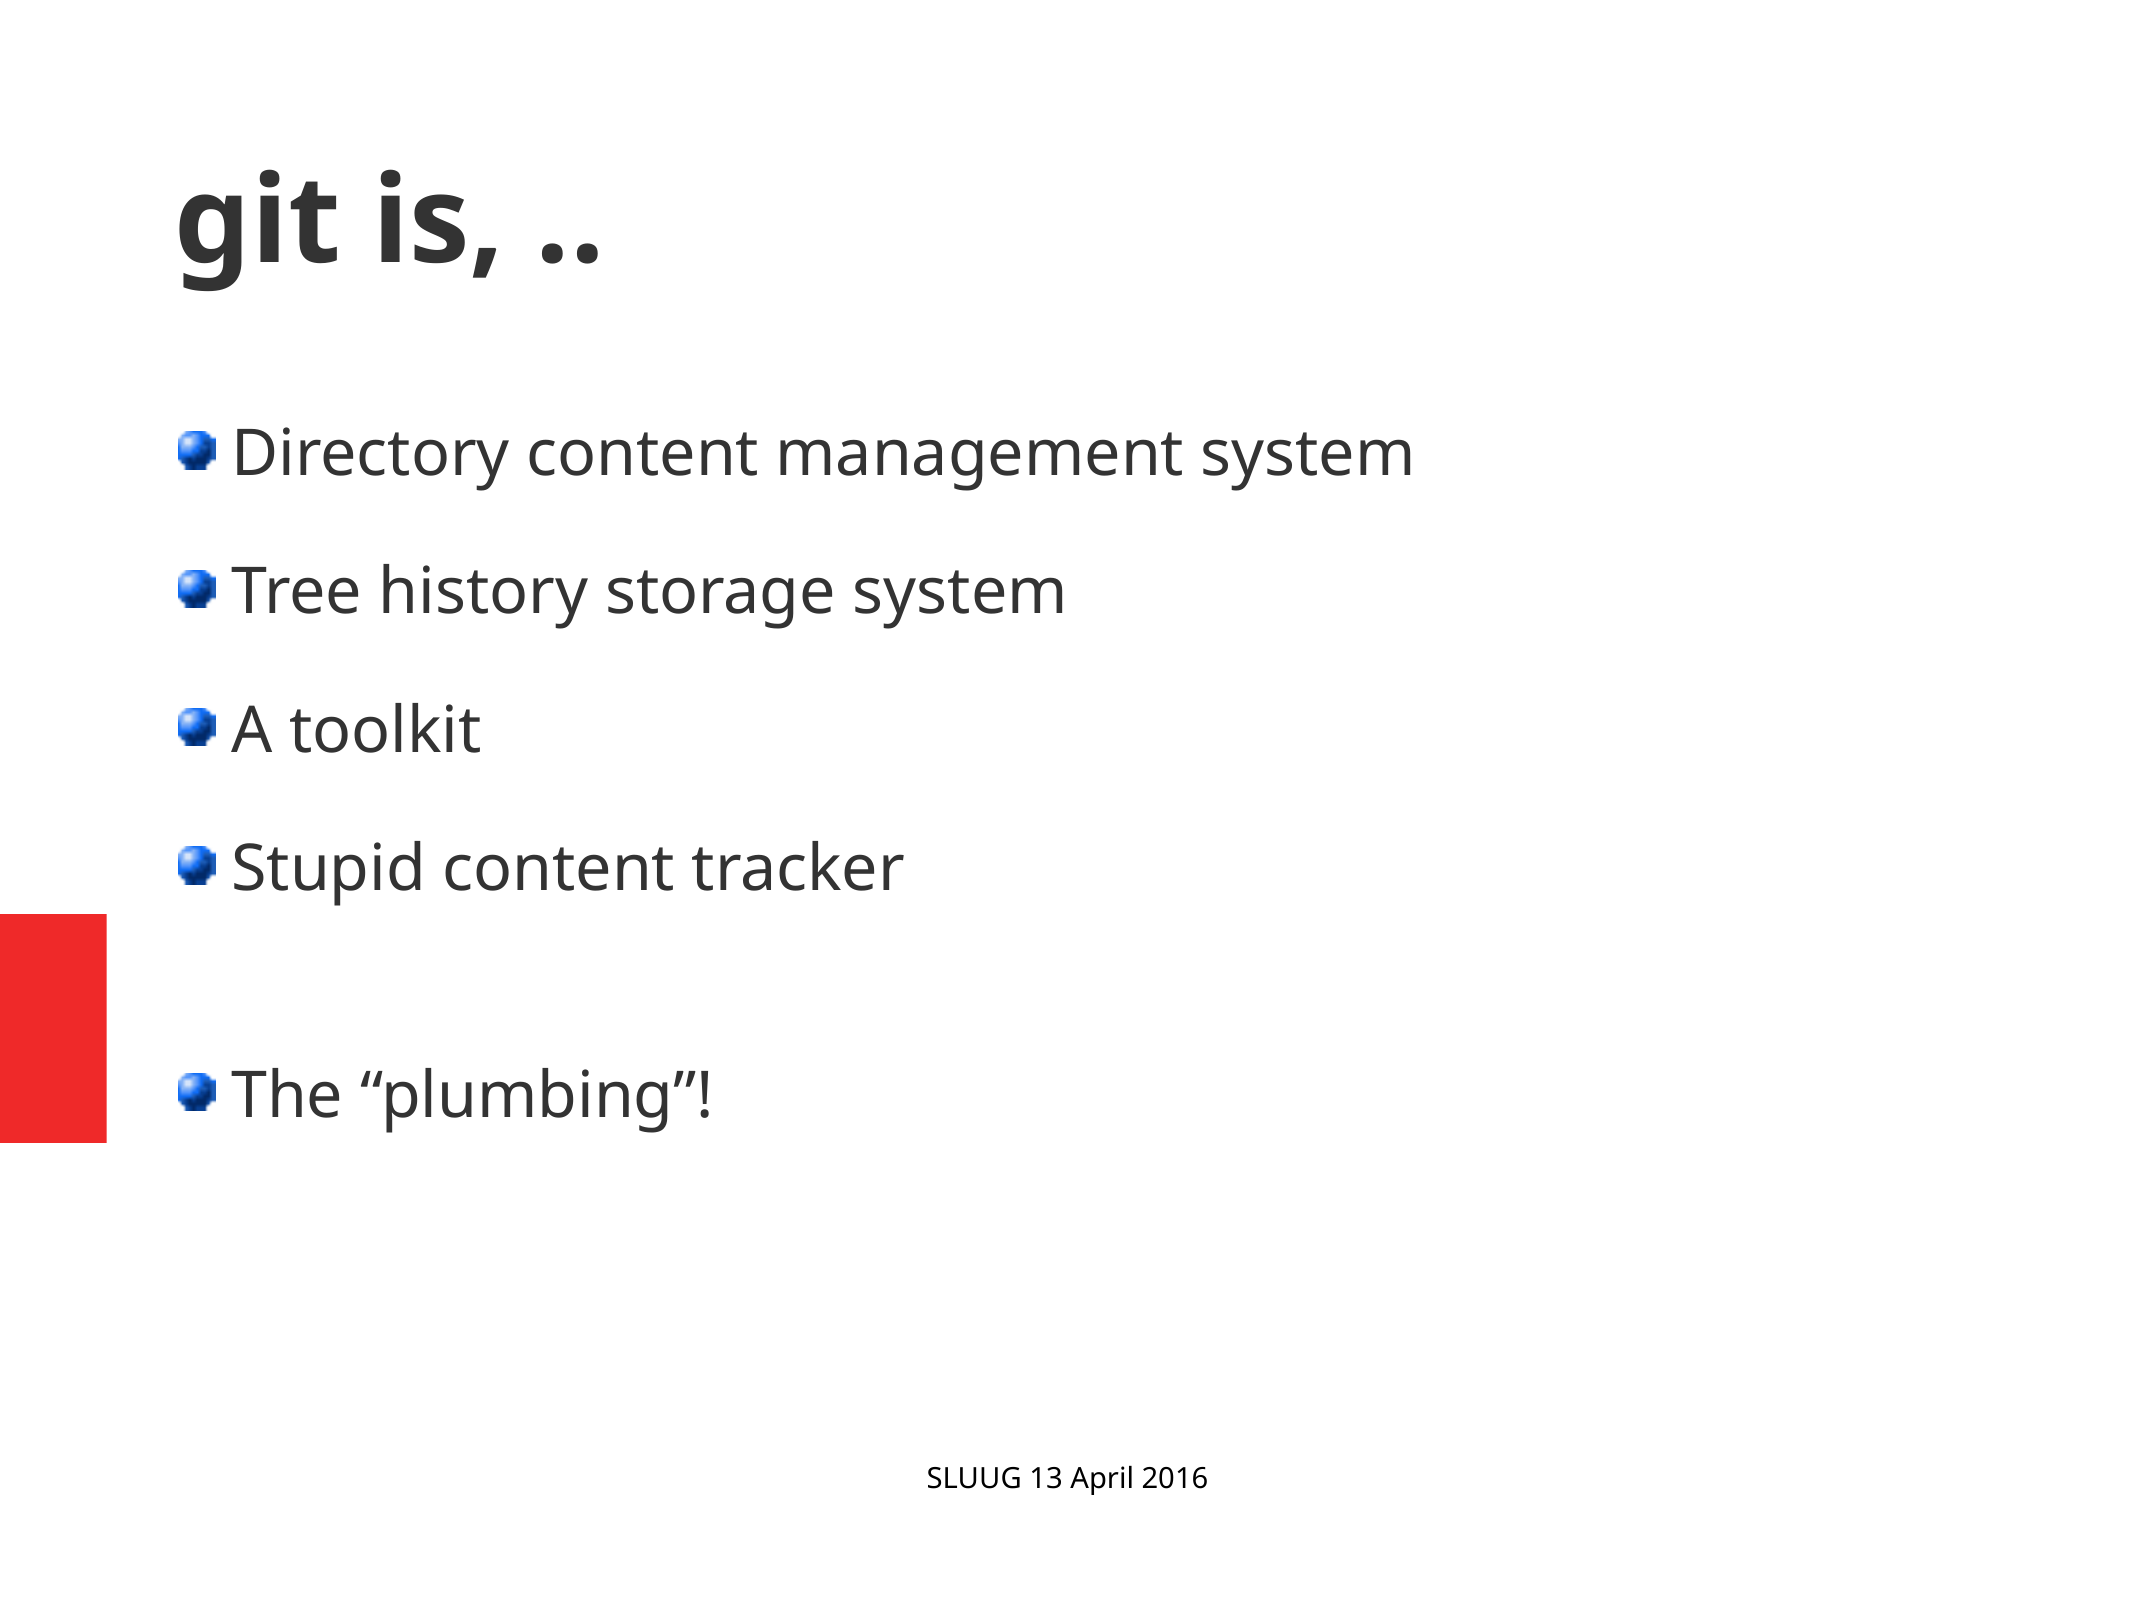

# git is, ..
Directory content management system
Tree history storage system
A toolkit
Stupid content tracker
The “plumbing”!